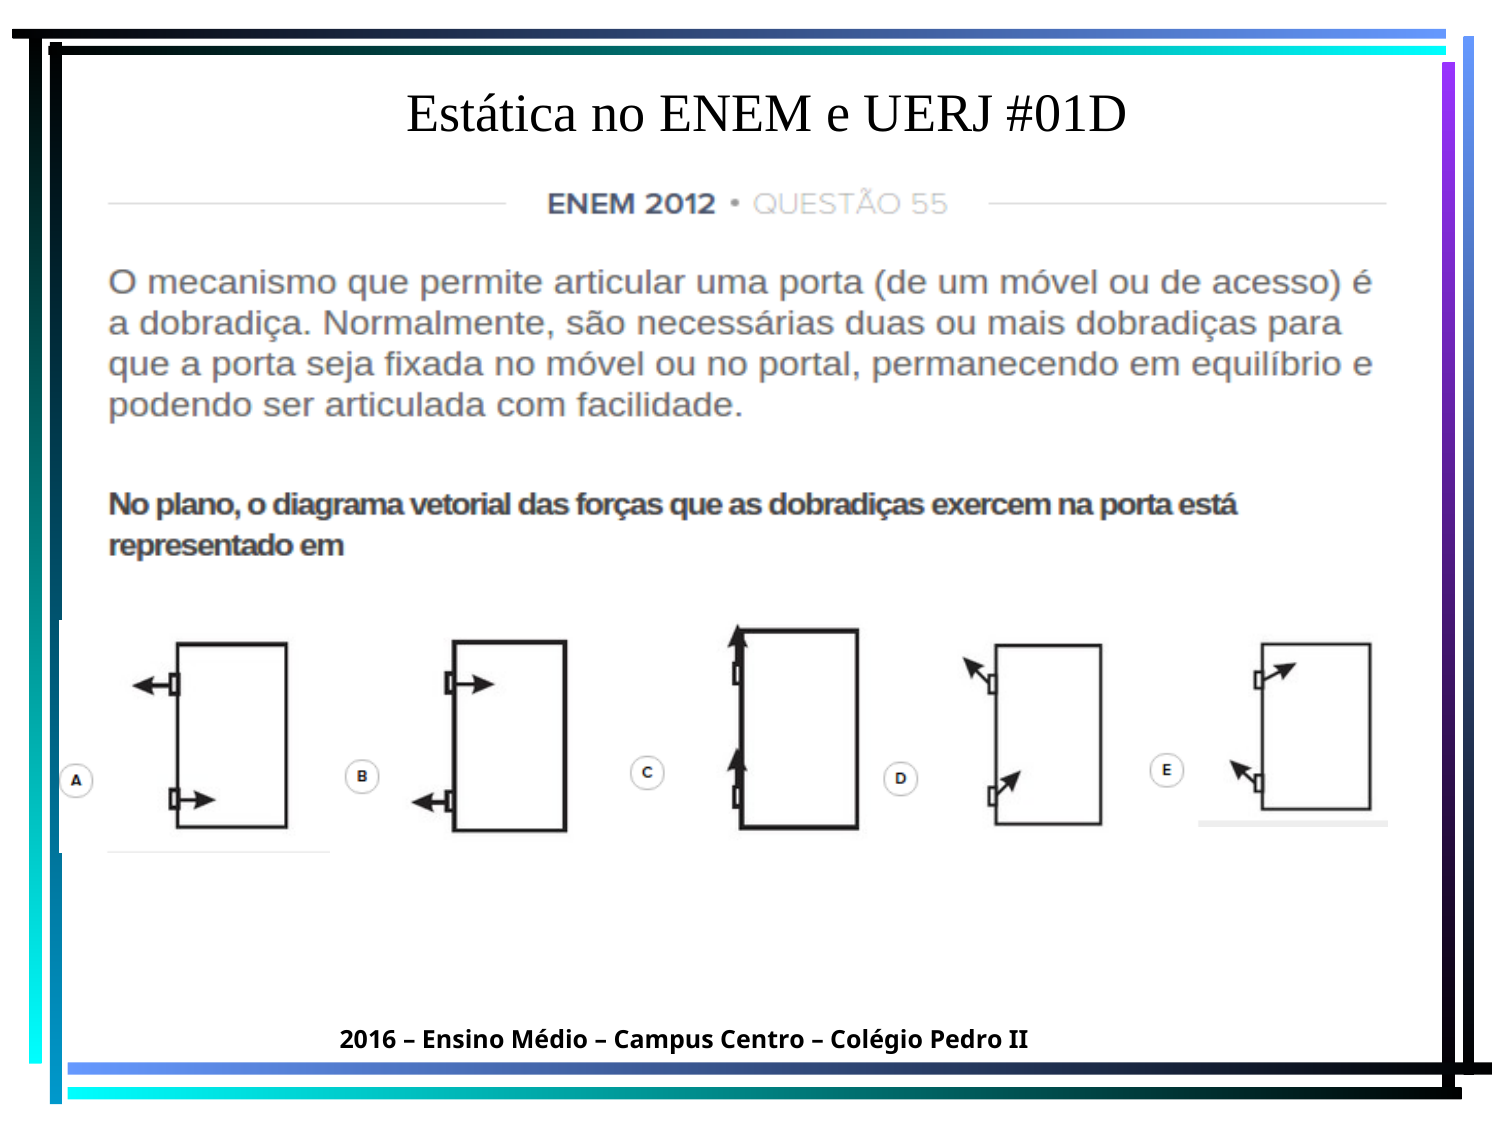

# Estática no ENEM e UERJ #01D
2016 – Ensino Médio – Campus Centro – Colégio Pedro II